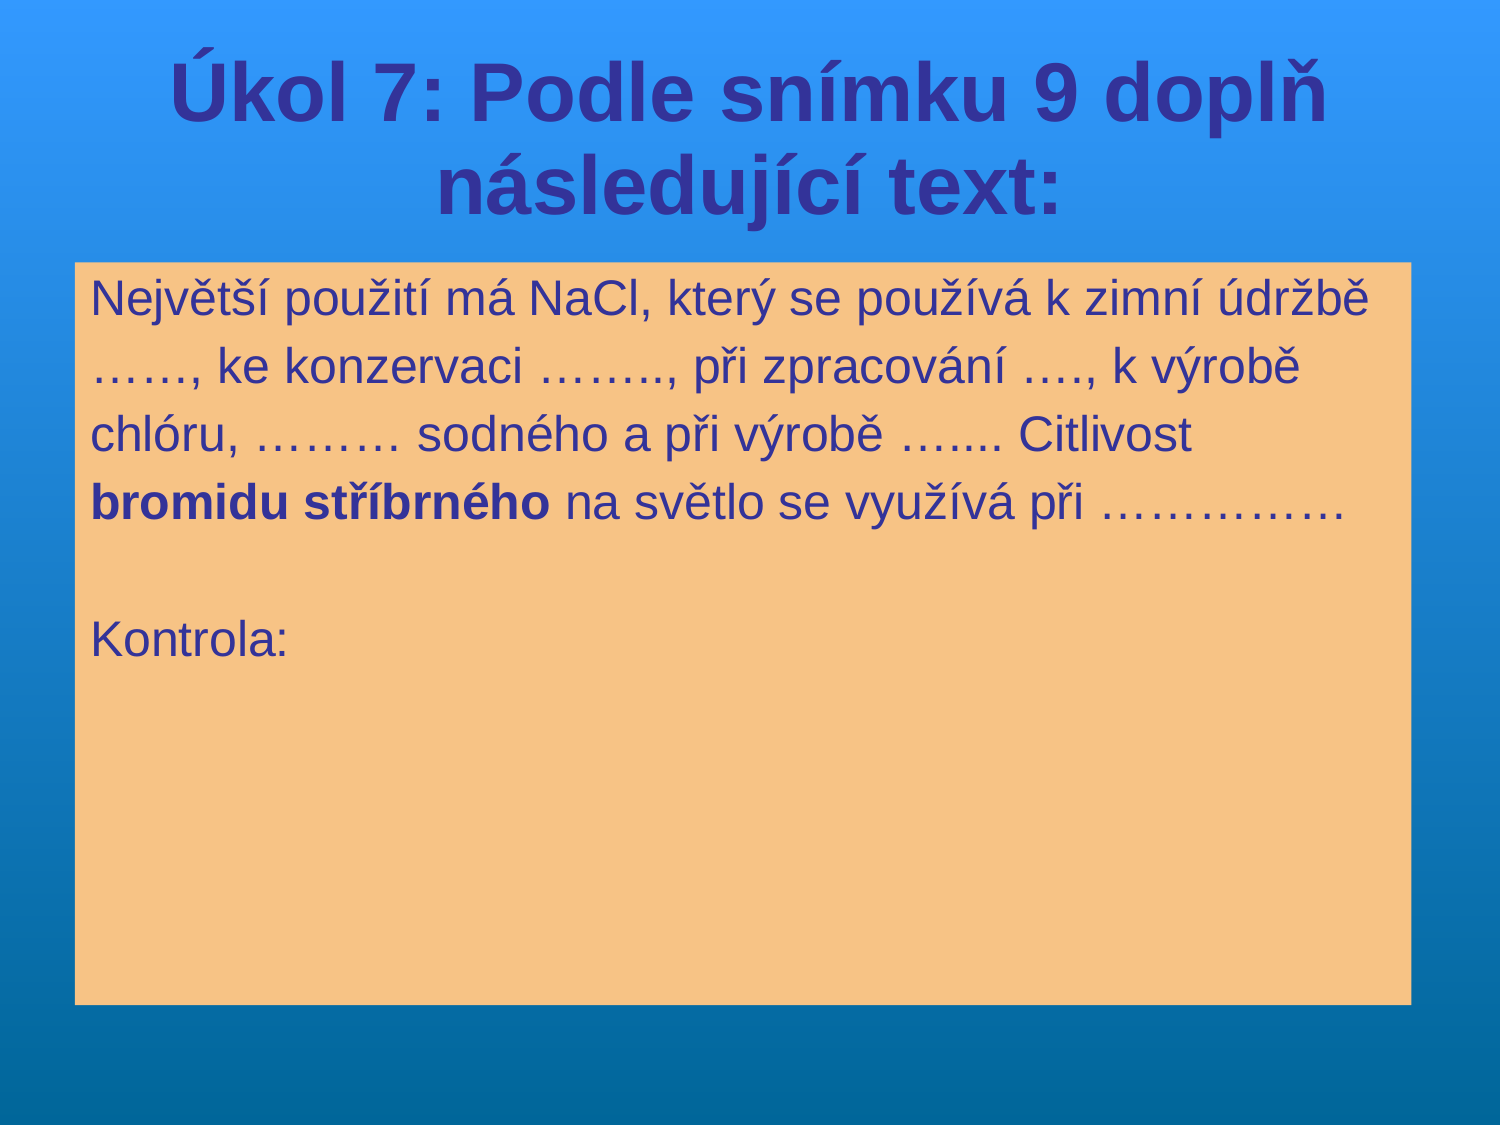

# Úkol 7: Podle snímku 9 doplň následující text:
Největší použití má NaCl, který se používá k zimní údržbě
……, ke konzervaci …….., při zpracování …., k výrobě
chlóru, ……… sodného a při výrobě ….... Citlivost
bromidu stříbrného na světlo se využívá při ……………
Kontrola:
Největší použití má NaCl, který se používá k zimní údržbě
silnic, ke konzervaci potravin, při zpracování kůží, k výrobě
chlóru, hydroxidu sodného a při výrobě mýdla. Citlivost
AgBr na světlo se využívá při fotografování.